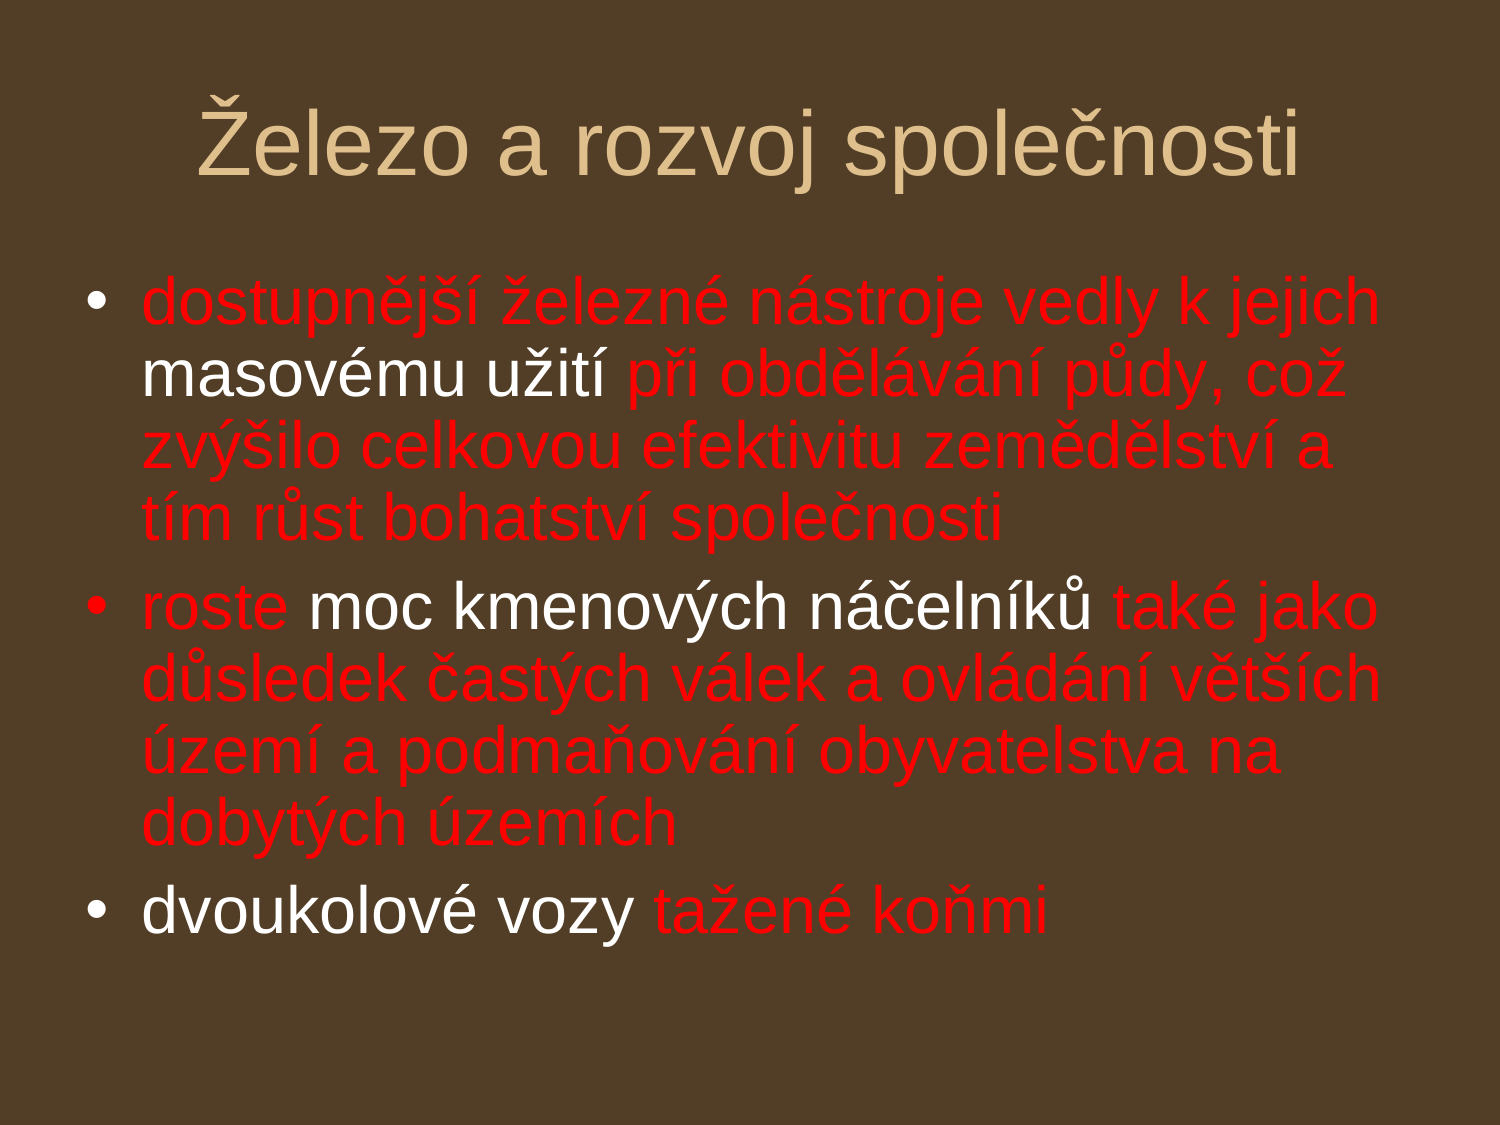

# Železo a rozvoj společnosti
dostupnější železné nástroje vedly k jejich masovému užití při obdělávání půdy, což zvýšilo celkovou efektivitu zemědělství a tím růst bohatství společnosti
roste moc kmenových náčelníků také jako důsledek častých válek a ovládání větších území a podmaňování obyvatelstva na dobytých územích
dvoukolové vozy tažené koňmi